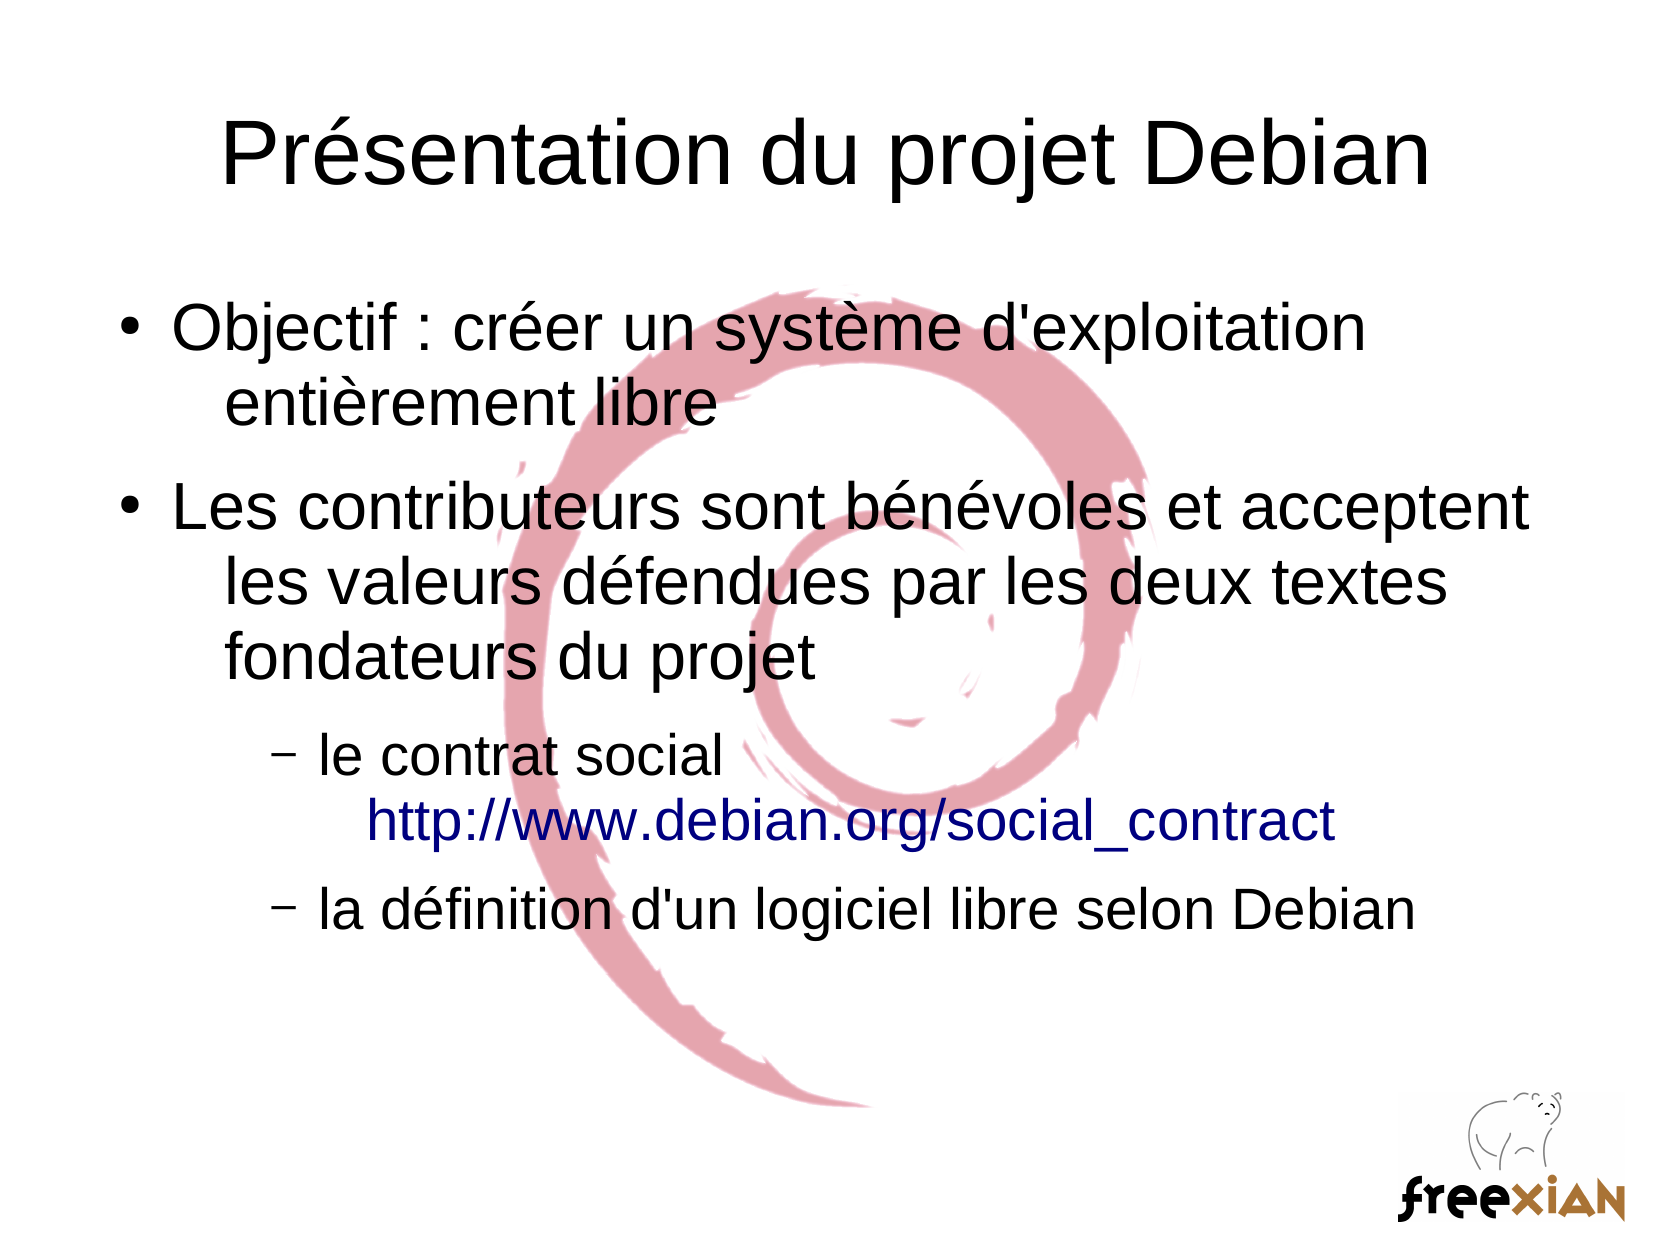

# Présentation du projet Debian
Objectif : créer un système d'exploitation entièrement libre
Les contributeurs sont bénévoles et acceptent les valeurs défendues par les deux textes fondateurs du projet
le contrat social
http://www.debian.org/social_contract
la définition d'un logiciel libre selon Debian